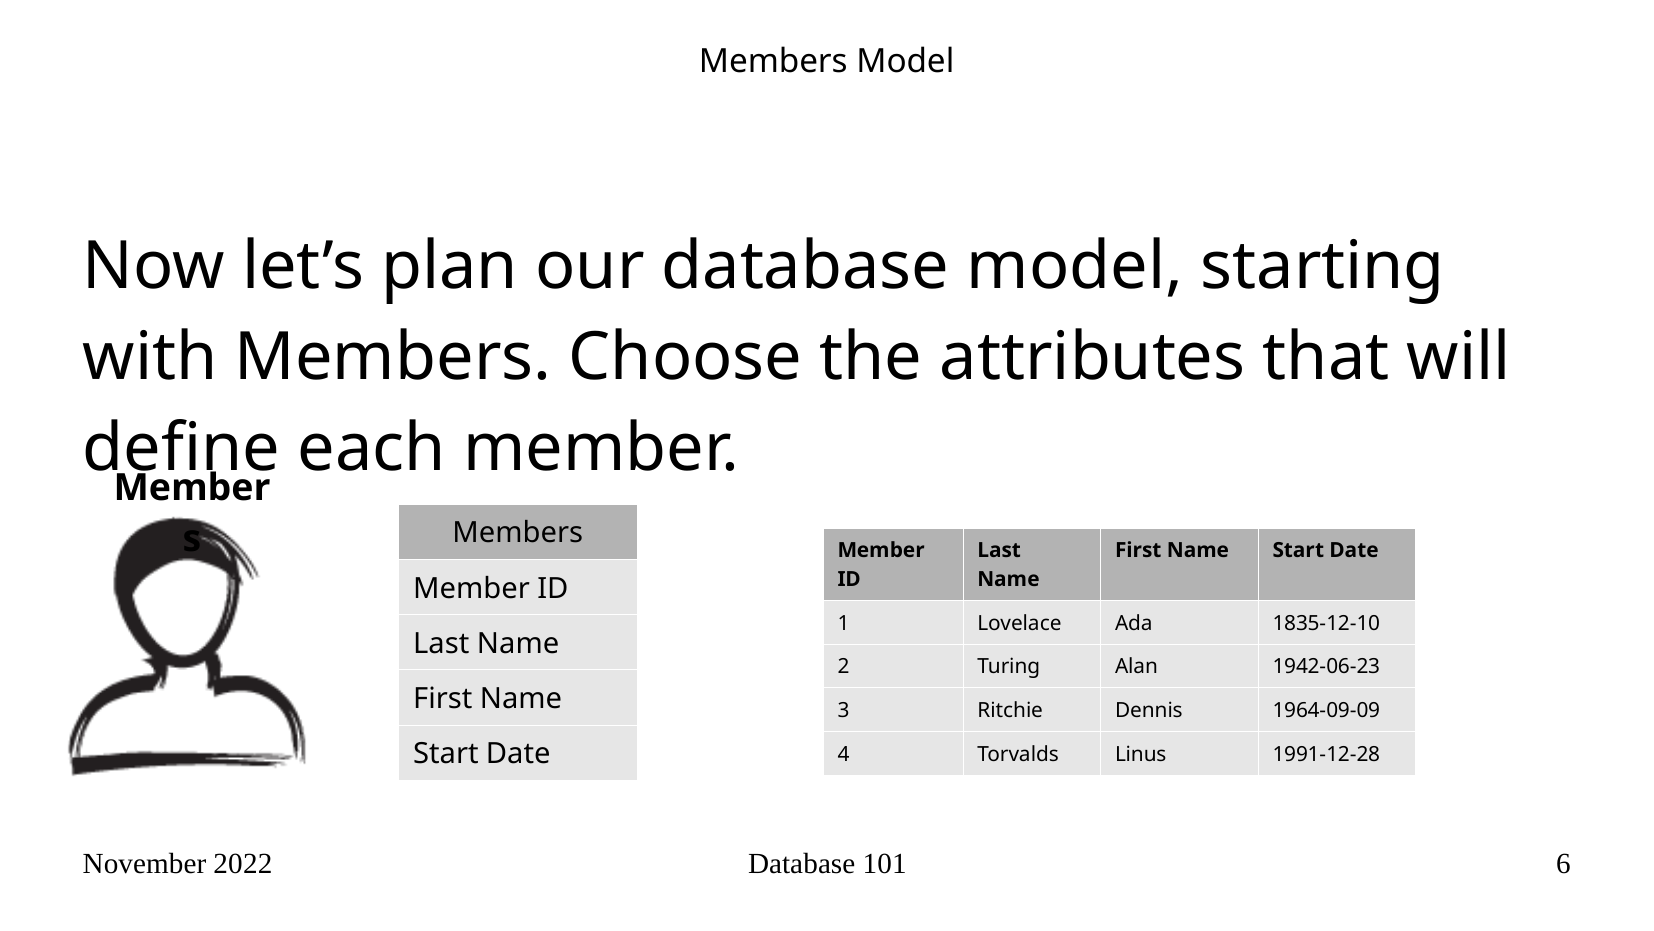

# Members Model
Now let’s plan our database model, starting with Members. Choose the attributes that will define each member.
Members
| Members |
| --- |
| Member ID |
| Last Name |
| First Name |
| Start Date |
| Member ID | Last Name | First Name | Start Date |
| --- | --- | --- | --- |
| 1 | Lovelace | Ada | 1835-12-10 |
| 2 | Turing | Alan | 1942-06-23 |
| 3 | Ritchie | Dennis | 1964-09-09 |
| 4 | Torvalds | Linus | 1991-12-28 |
November 2022
Database 101
6